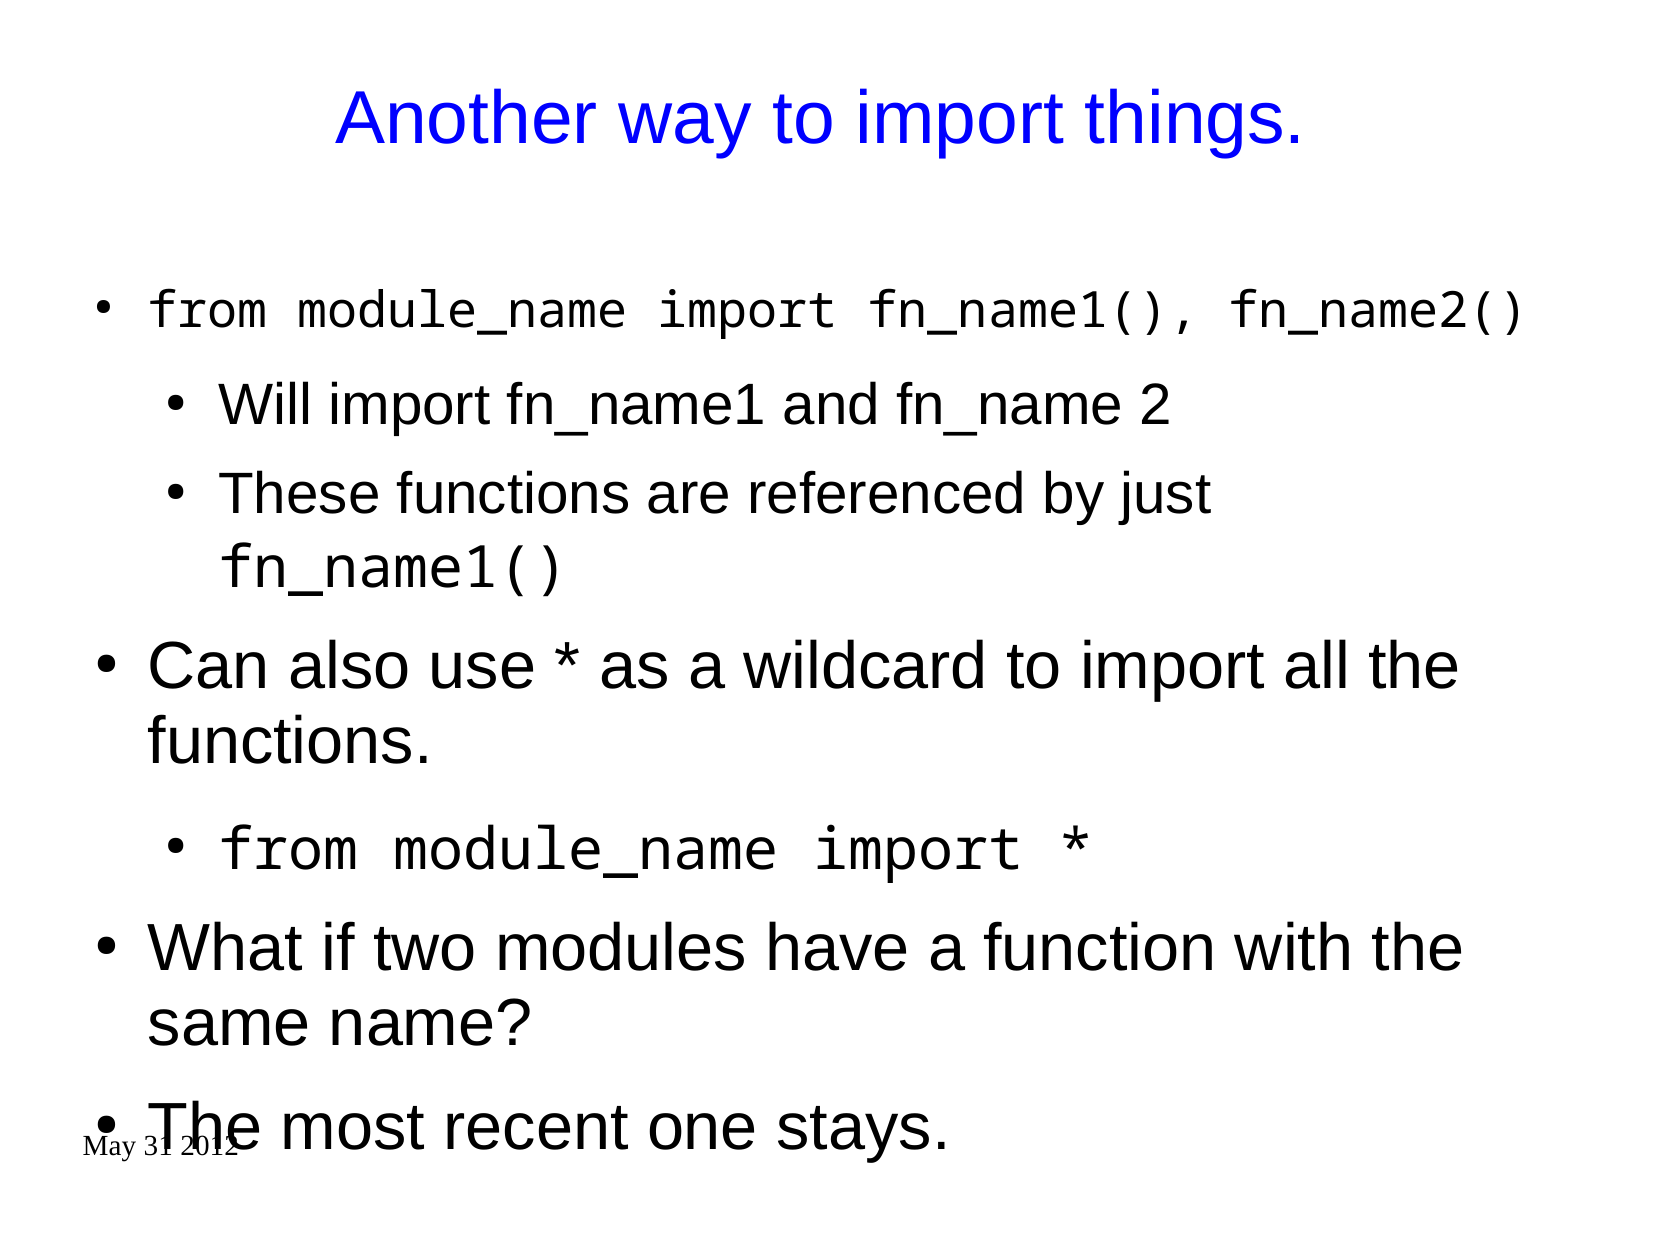

# Another way to import things.
from module_name import fn_name1(), fn_name2()
Will import fn_name1 and fn_name 2
These functions are referenced by just fn_name1()
Can also use * as a wildcard to import all the functions.
from module_name import *
What if two modules have a function with the same name?
The most recent one stays.
May 31 2012